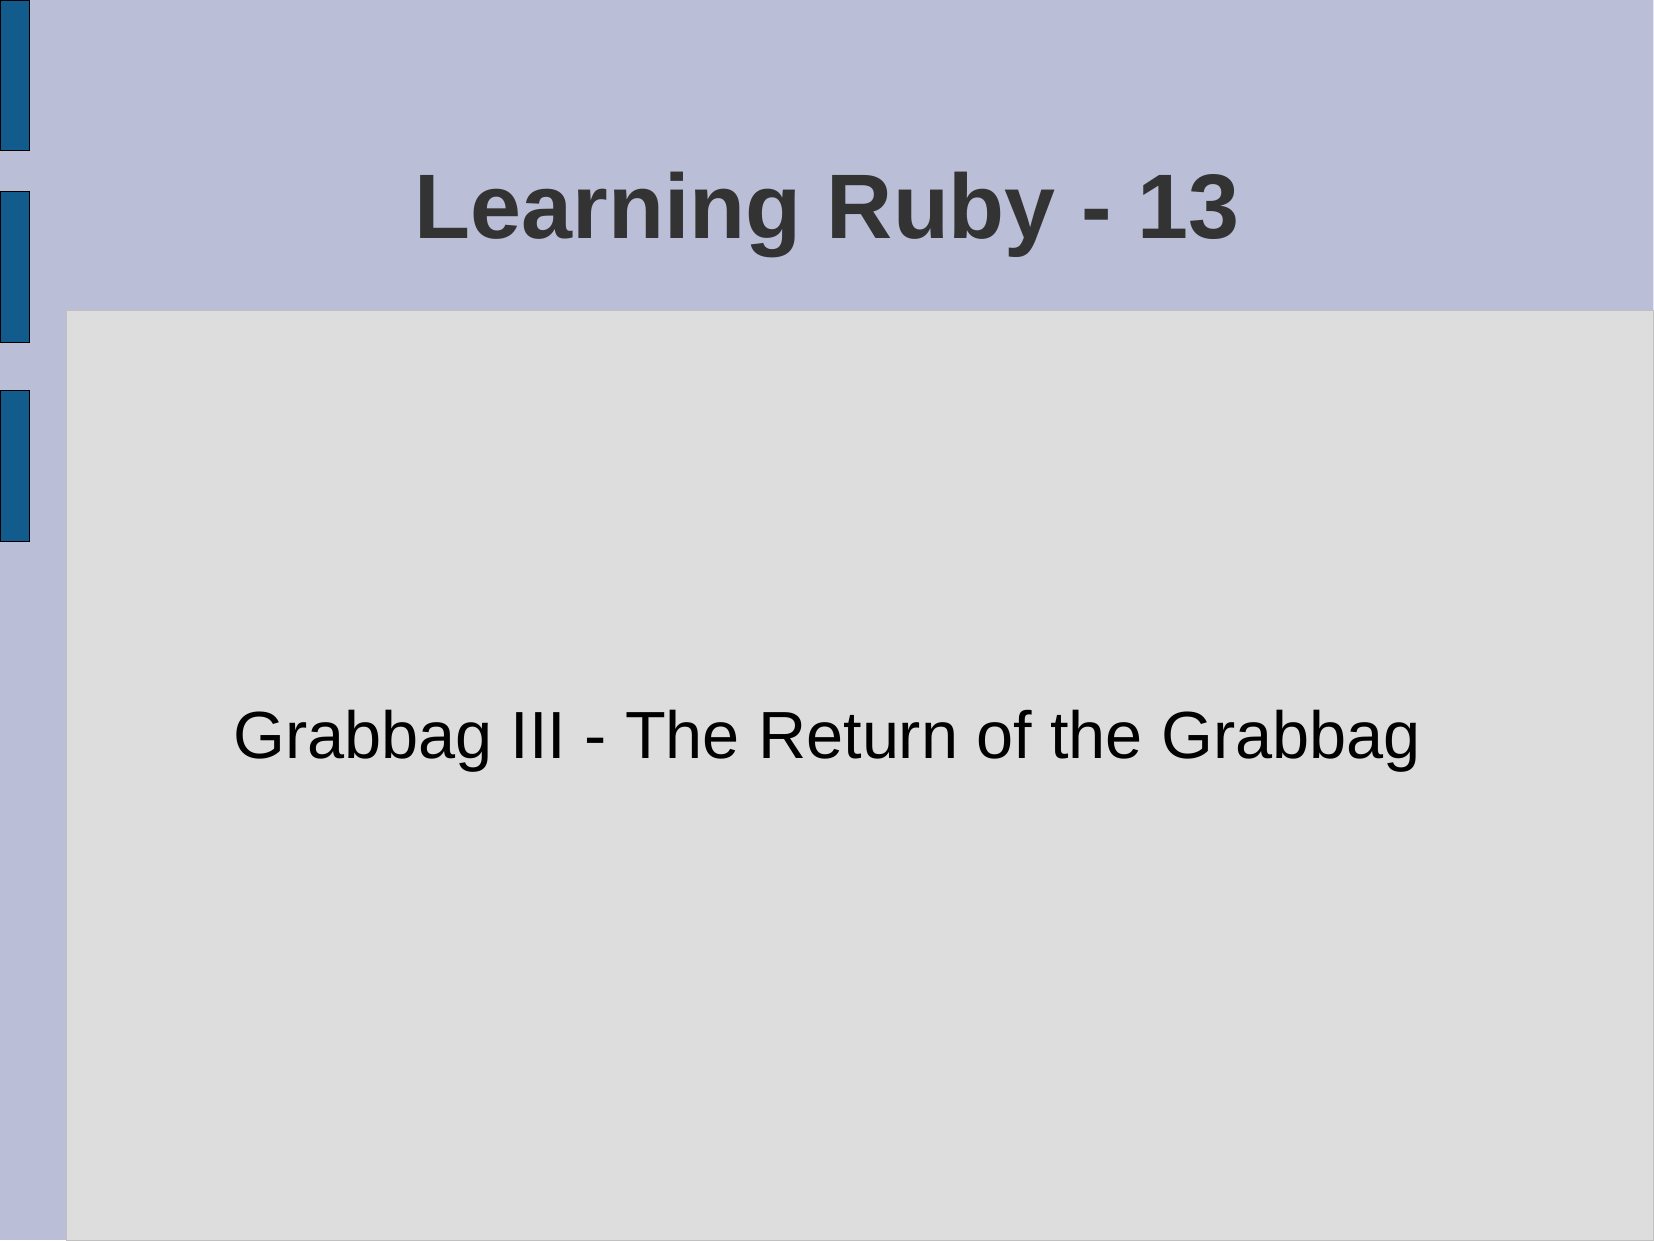

# Learning Ruby - 13
Grabbag III - The Return of the Grabbag